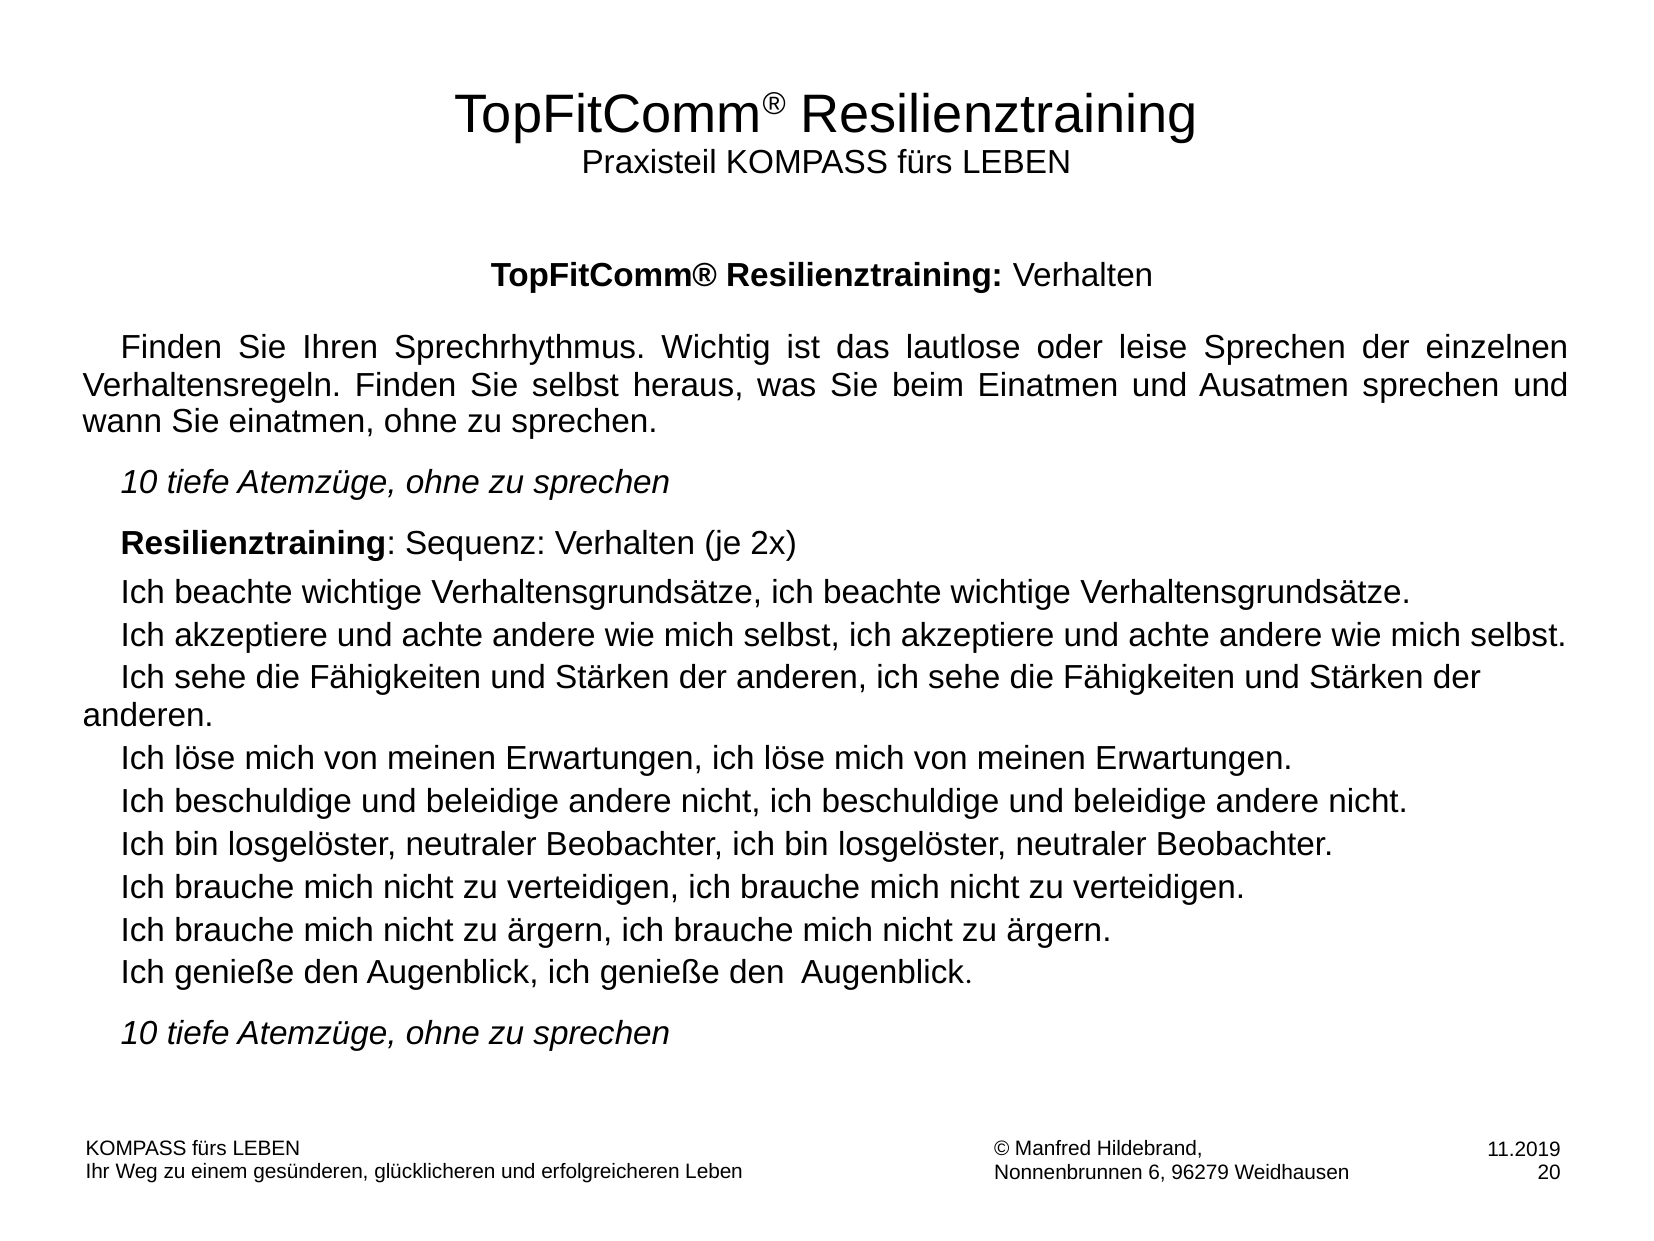

# TopFitComm® Resilienztraining Praxisteil KOMPASS fürs LEBEN
TopFitComm® Resilienztraining: Verhalten
Finden Sie Ihren Sprechrhythmus. Wichtig ist das lautlose oder leise Sprechen der einzelnen Verhaltensregeln. Finden Sie selbst heraus, was Sie beim Einatmen und Ausatmen sprechen und wann Sie einatmen, ohne zu sprechen.
10 tiefe Atemzüge, ohne zu sprechen
Resilienztraining: Sequenz: Verhalten (je 2x)
Ich beachte wichtige Verhaltensgrundsätze, ich beachte wichtige Verhaltensgrundsätze.
Ich akzeptiere und achte andere wie mich selbst, ich akzeptiere und achte andere wie mich selbst.
Ich sehe die Fähigkeiten und Stärken der anderen, ich sehe die Fähigkeiten und Stärken der anderen.
Ich löse mich von meinen Erwartungen, ich löse mich von meinen Erwartungen.
Ich beschuldige und beleidige andere nicht, ich beschuldige und beleidige andere nicht.
Ich bin losgelöster, neutraler Beobachter, ich bin losgelöster, neutraler Beobachter.
Ich brauche mich nicht zu verteidigen, ich brauche mich nicht zu verteidigen.
Ich brauche mich nicht zu ärgern, ich brauche mich nicht zu ärgern.
Ich genieße den Augenblick, ich genieße den Augenblick.
10 tiefe Atemzüge, ohne zu sprechen
KOMPASS fürs LEBEN
Ihr Weg zu einem gesünderen, glücklicheren und erfolgreicheren Leben
© Manfred Hildebrand,
Nonnenbrunnen 6, 96279 Weidhausen
11.2019
20